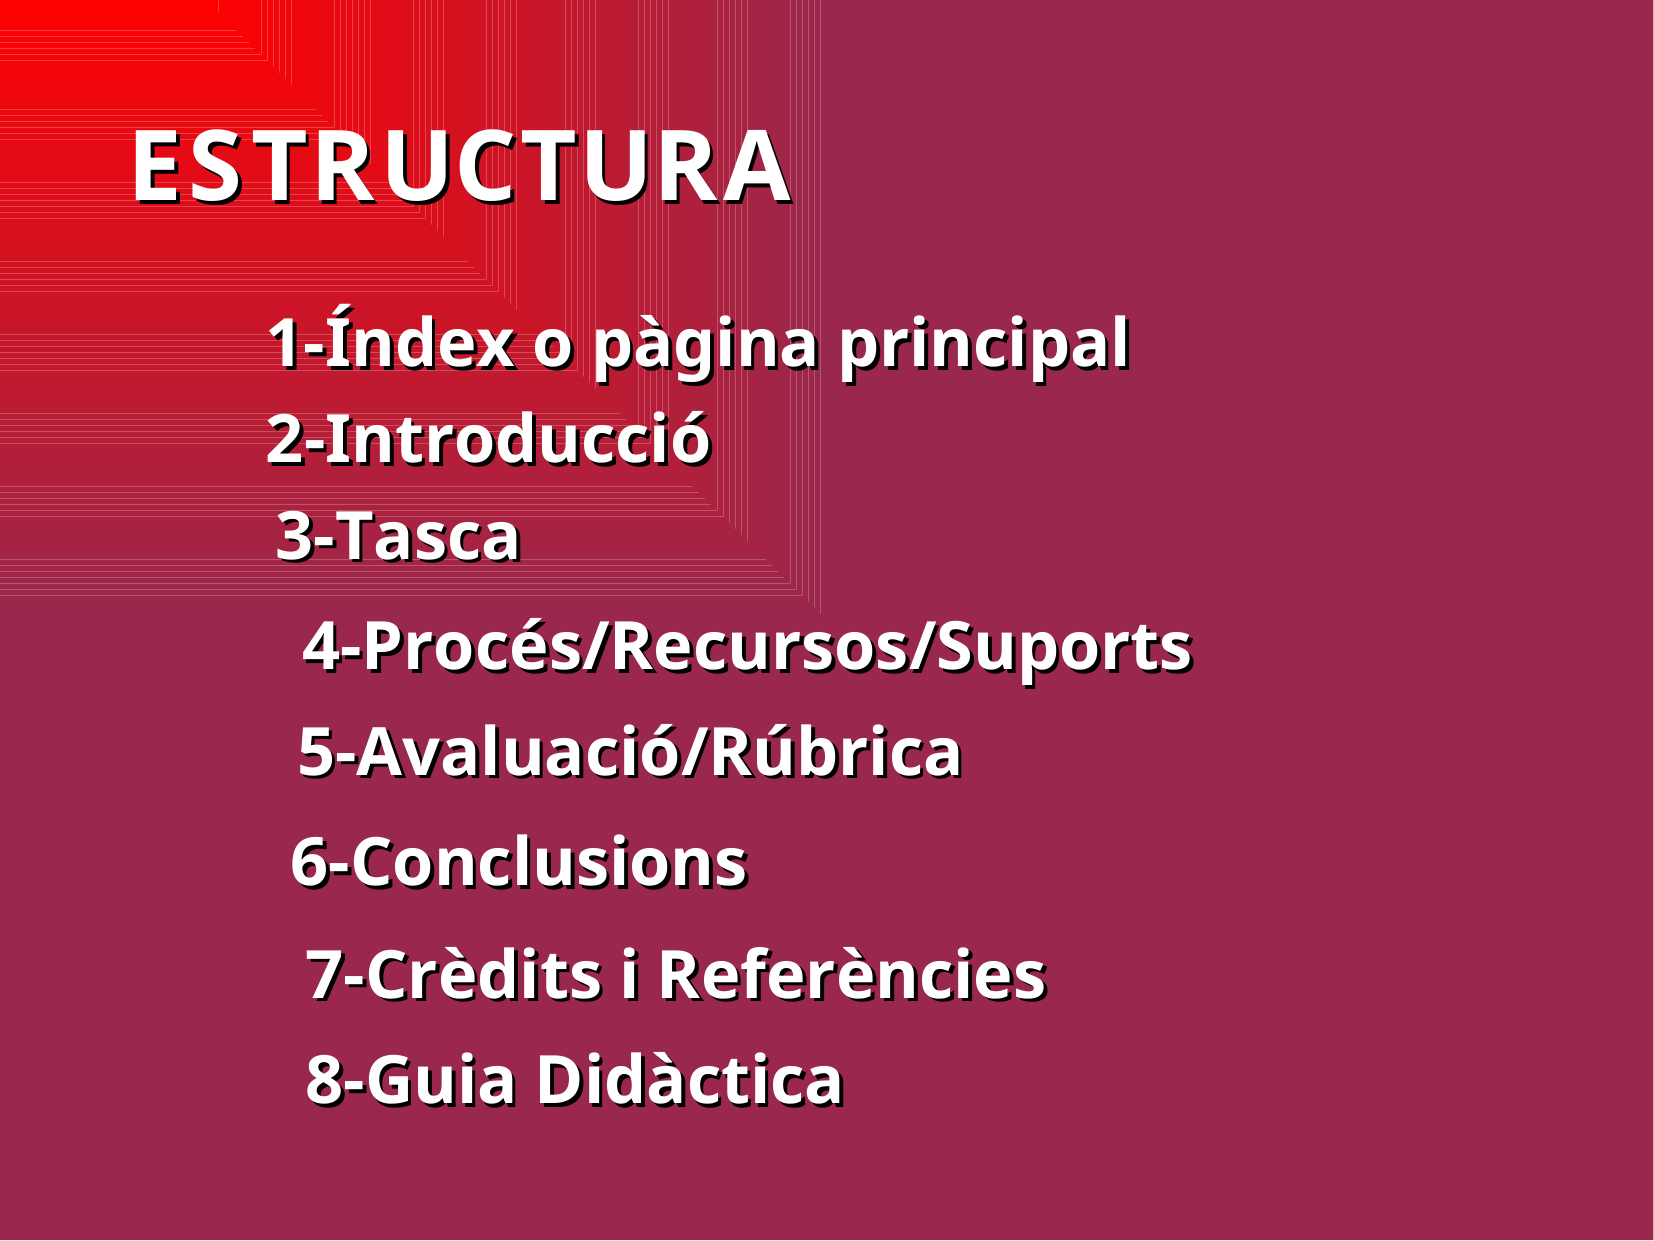

1-Índex o pàgina principal
2-Introducció
3-Tasca
4-Procés/Recursos/Suports
5-Avaluació/Rúbrica
6-Conclusions
7-Crèdits i Referències
8-Guia Didàctica